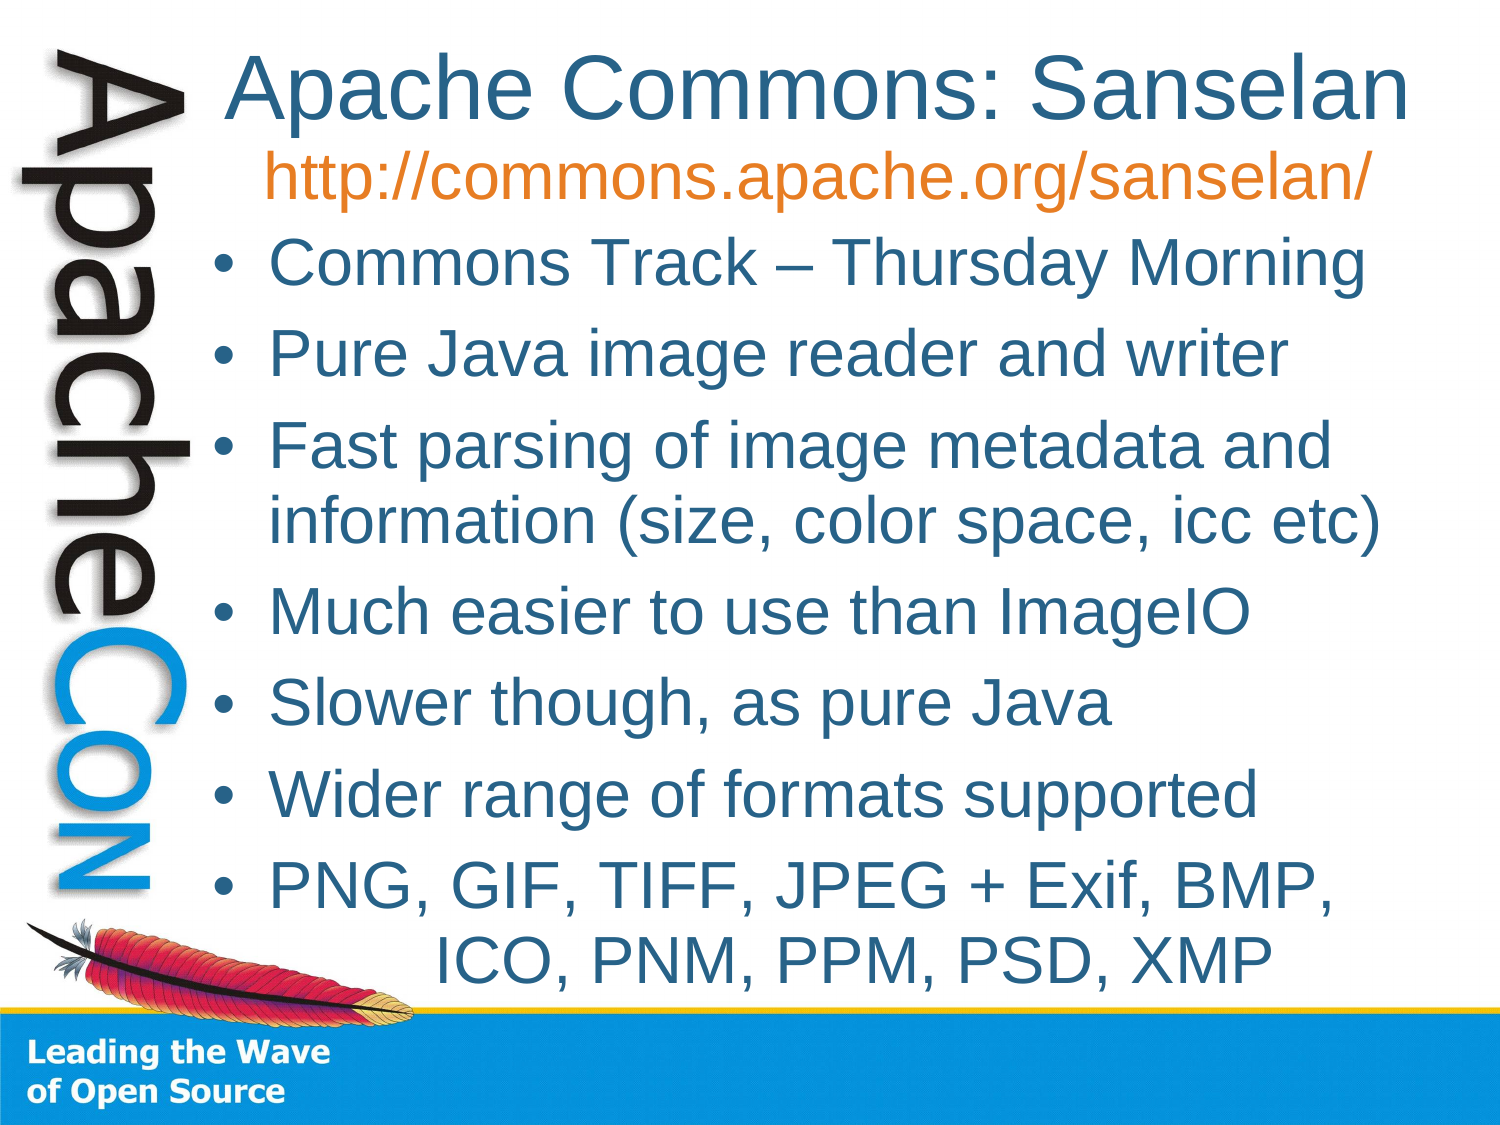

# Apache Commons: Sanselan http://commons.apache.org/sanselan/
Commons Track – Thursday Morning
Pure Java image reader and writer
Fast parsing of image metadata and information (size, color space, icc etc)
Much easier to use than ImageIO
Slower though, as pure Java
Wider range of formats supported
PNG, GIF, TIFF, JPEG + Exif, BMP, ICO, PNM, PPM, PSD, XMP